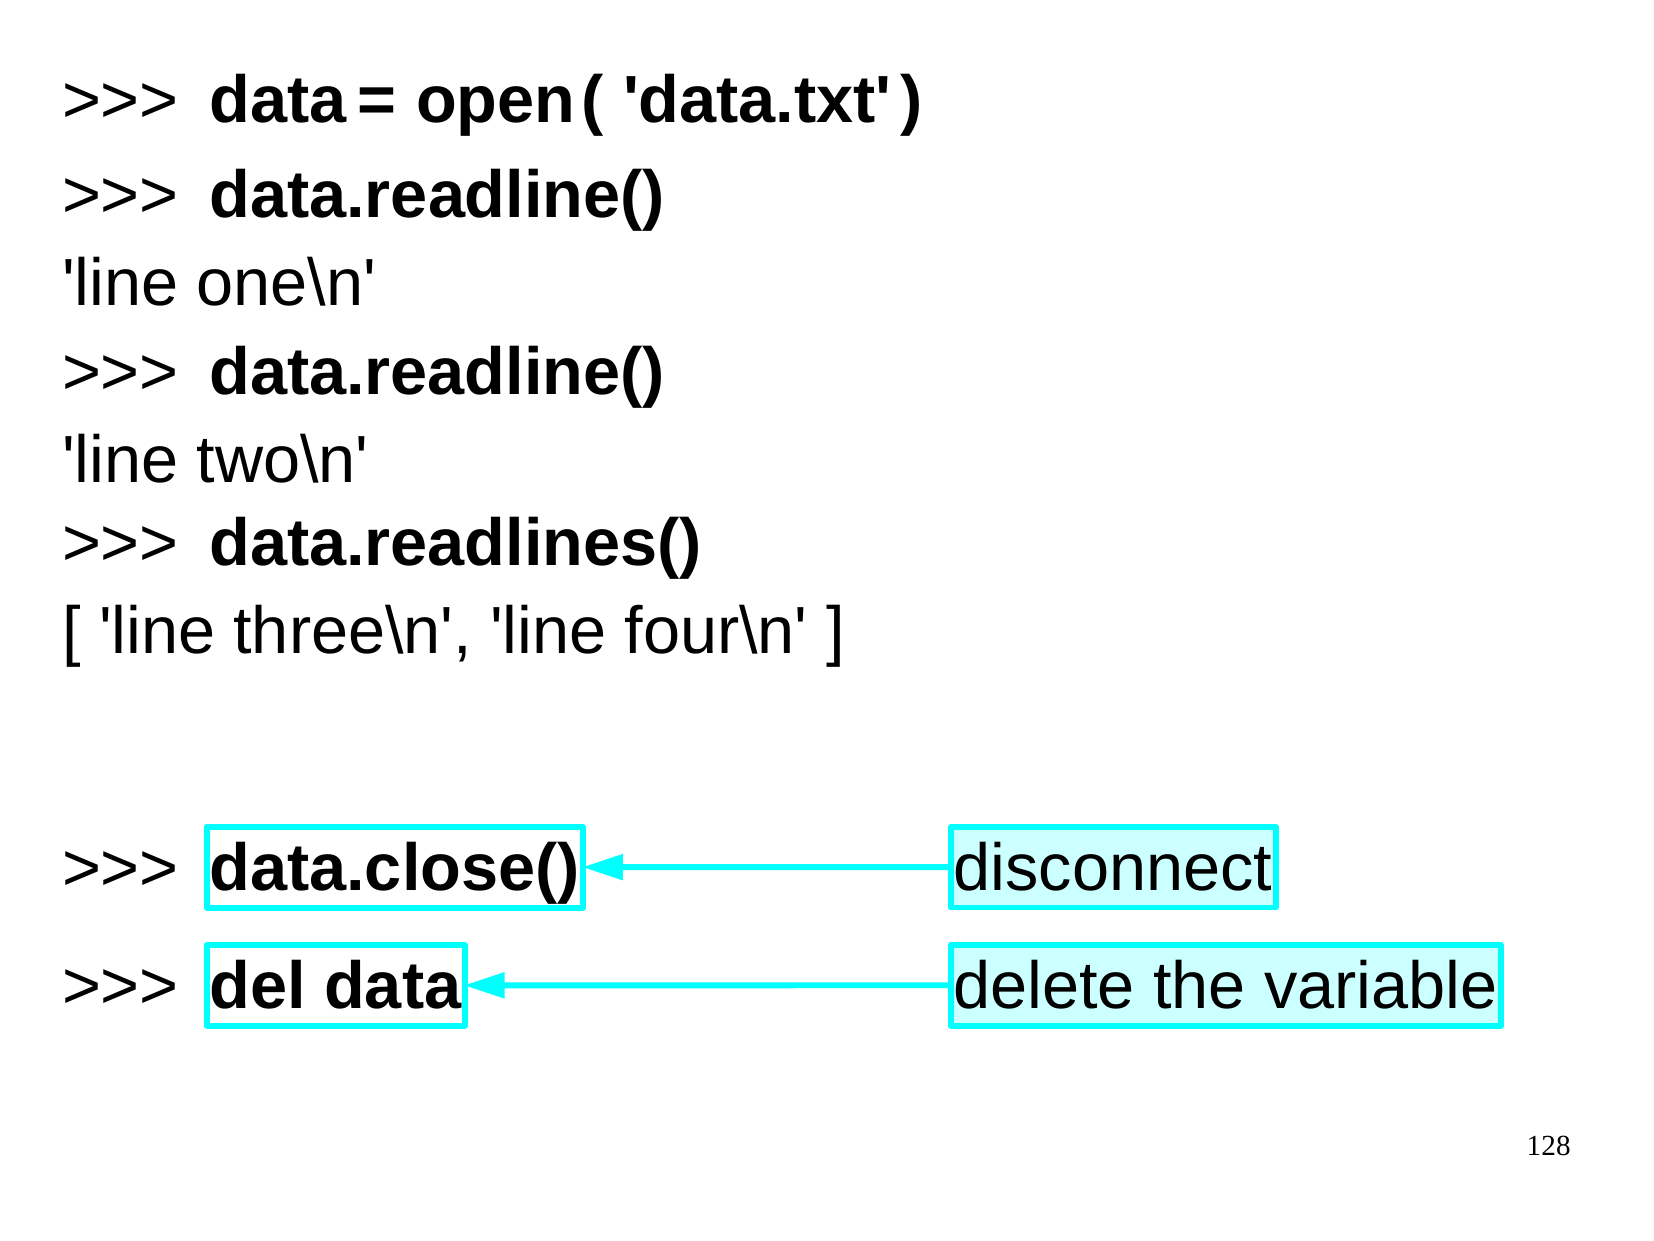

>>>
data
=
open
(
'data.txt'
)
data.readline()
>>>
'line one\n'
data.readline()
>>>
'line two\n'
data.readlines()
>>>
[ 'line three\n', 'line four\n' ]
disconnect
data.close()
>>>
delete the variable
del data
>>>
128